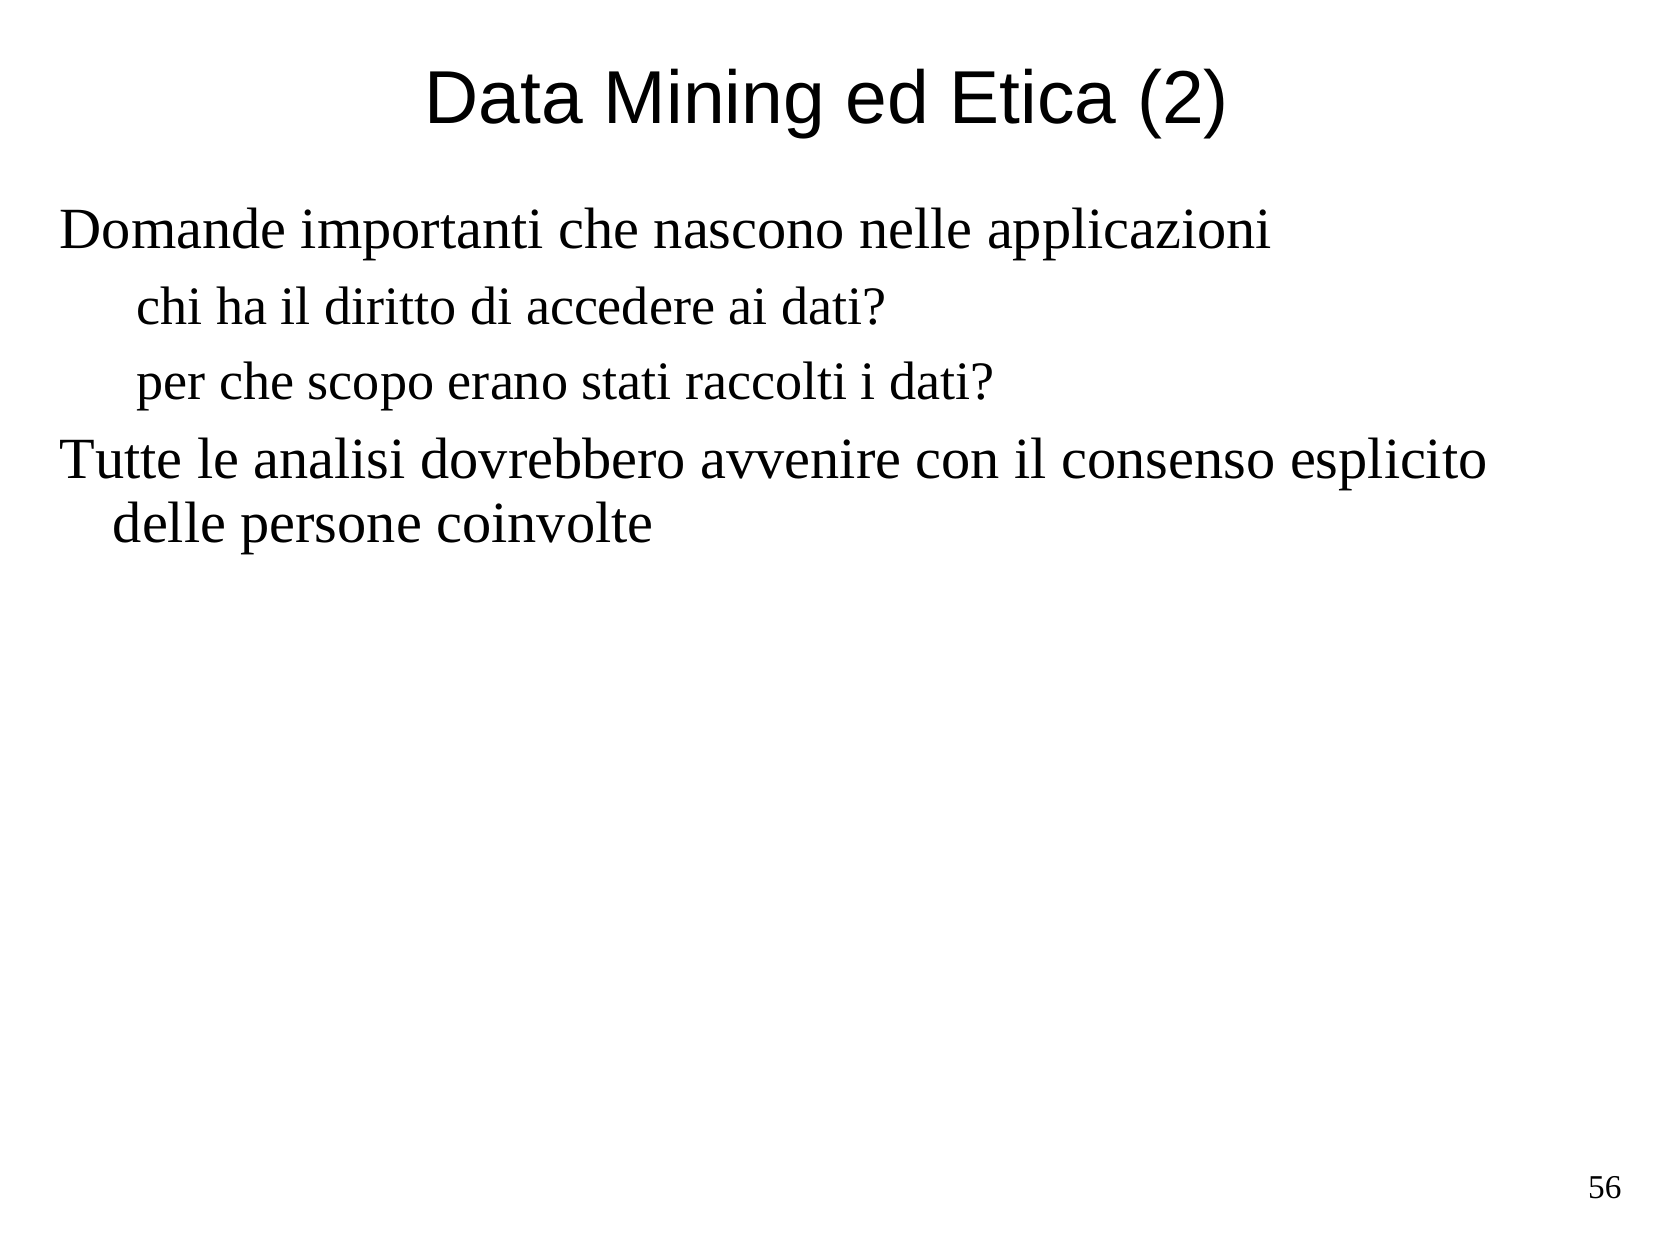

# Data Mining ed Etica (2)
Domande importanti che nascono nelle applicazioni
chi ha il diritto di accedere ai dati?
per che scopo erano stati raccolti i dati?
Tutte le analisi dovrebbero avvenire con il consenso esplicito delle persone coinvolte